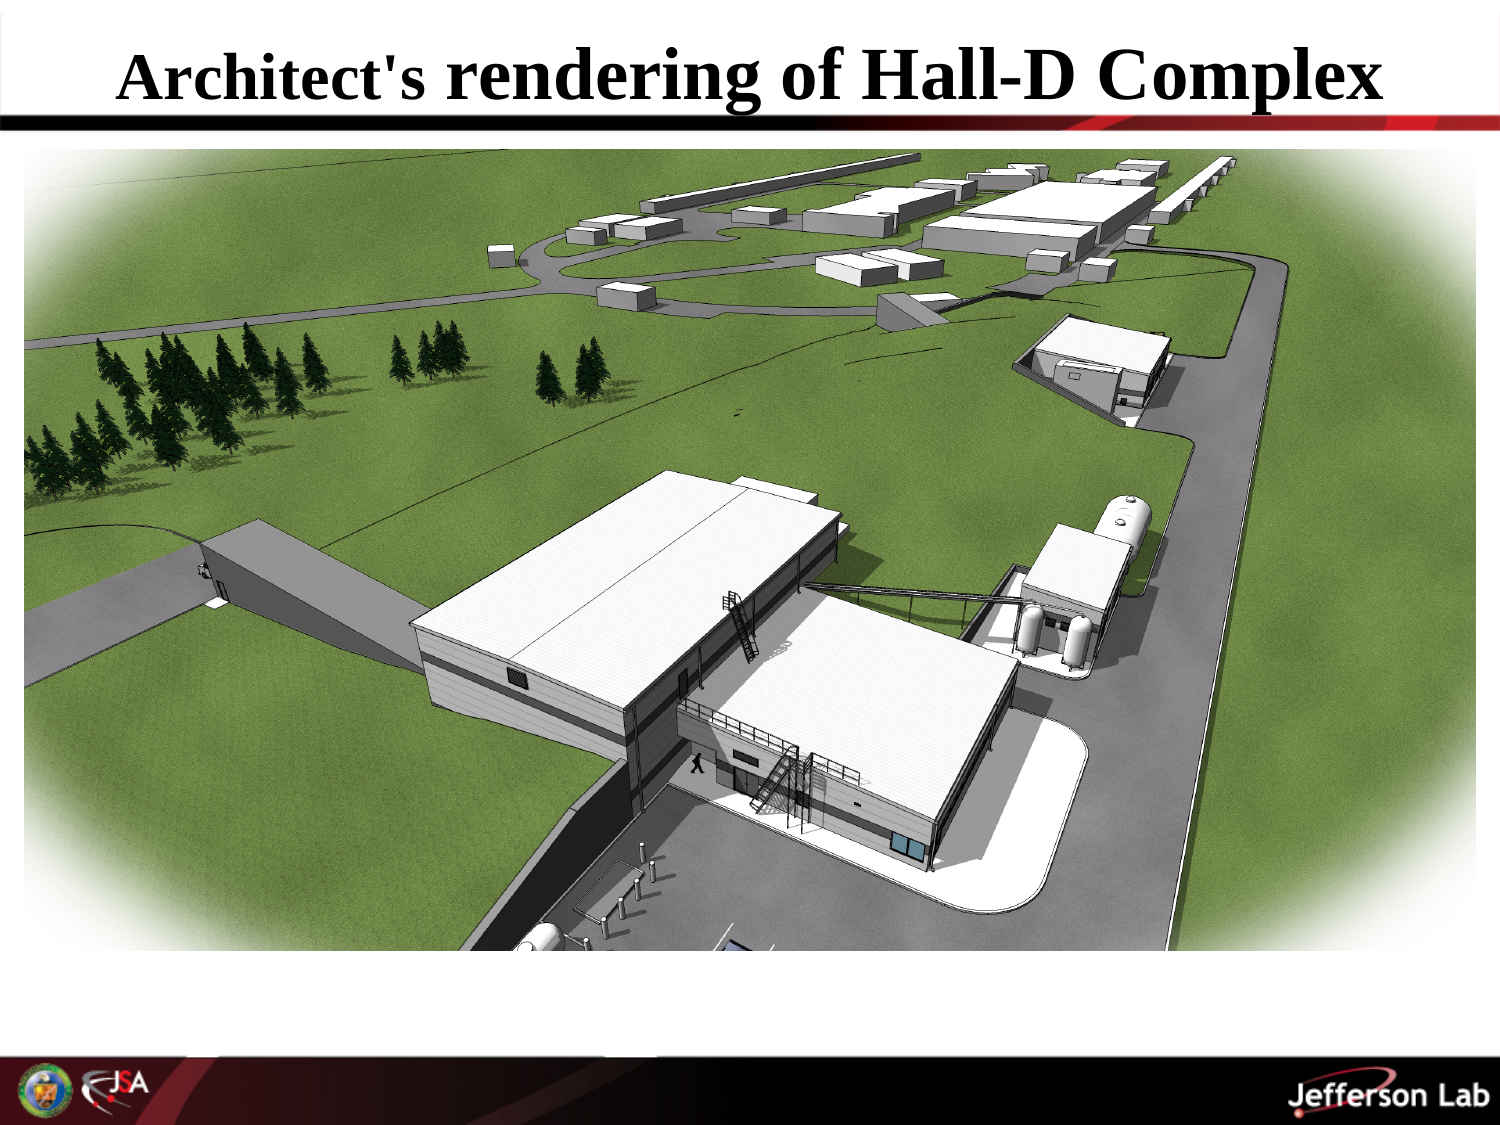

# Architect's rendering of Hall-D Complex
Hall D
Counting House
Service Buildings
North East corner of Accelerator